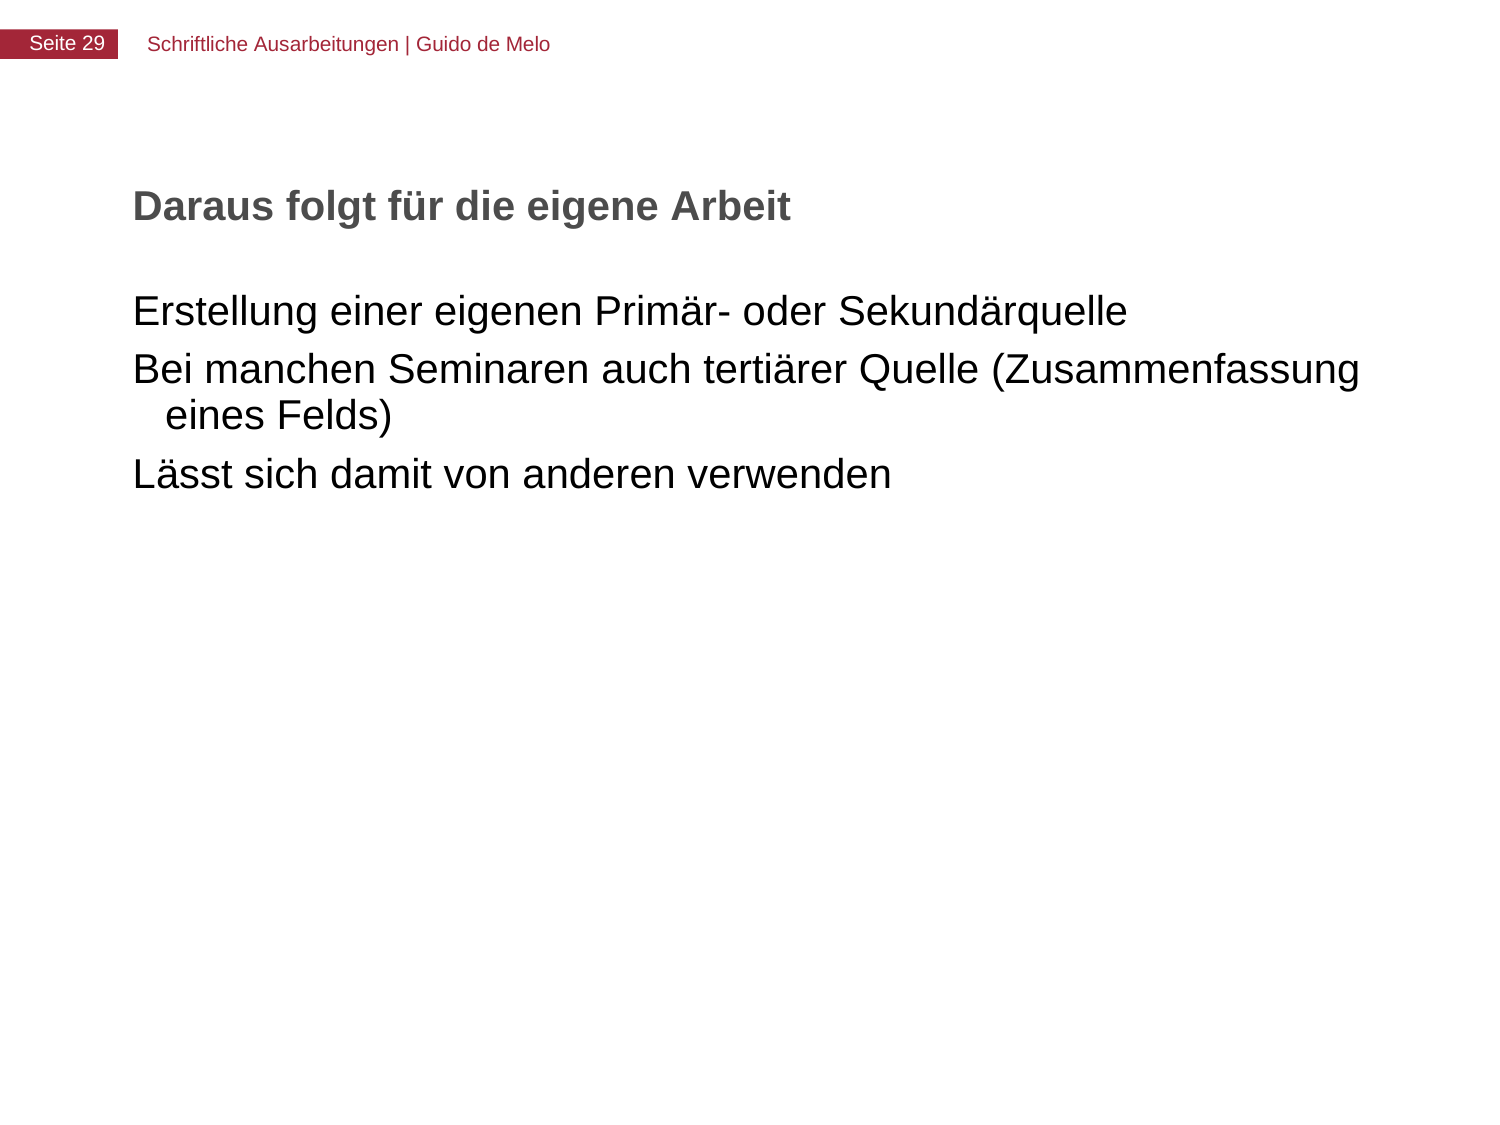

# Daraus folgt für die eigene Arbeit
Erstellung einer eigenen Primär- oder Sekundärquelle
Bei manchen Seminaren auch tertiärer Quelle (Zusammenfassung eines Felds)
Lässt sich damit von anderen verwenden